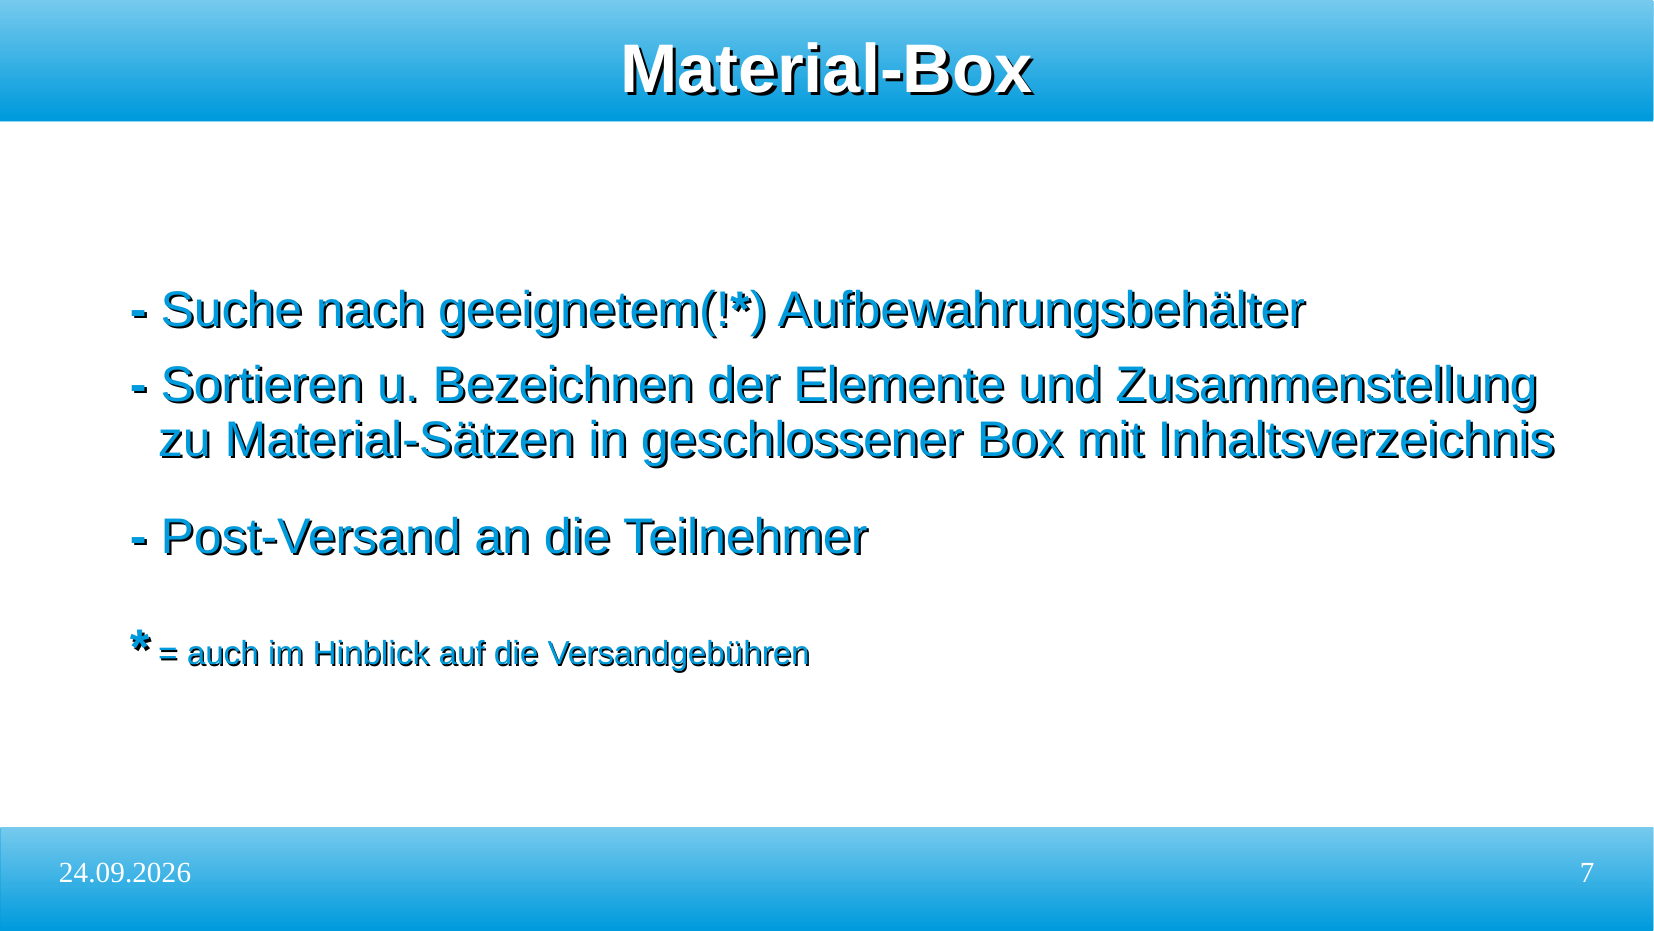

# Material-Box
- Suche nach geeignetem(!*) Aufbewahrungsbehälter
- Sortieren u. Bezeichnen der Elemente und Zusammenstellung
 zu Material-Sätzen in geschlossener Box mit Inhaltsverzeichnis
- Post-Versand an die Teilnehmer
* = auch im Hinblick auf die Versandgebühren
7